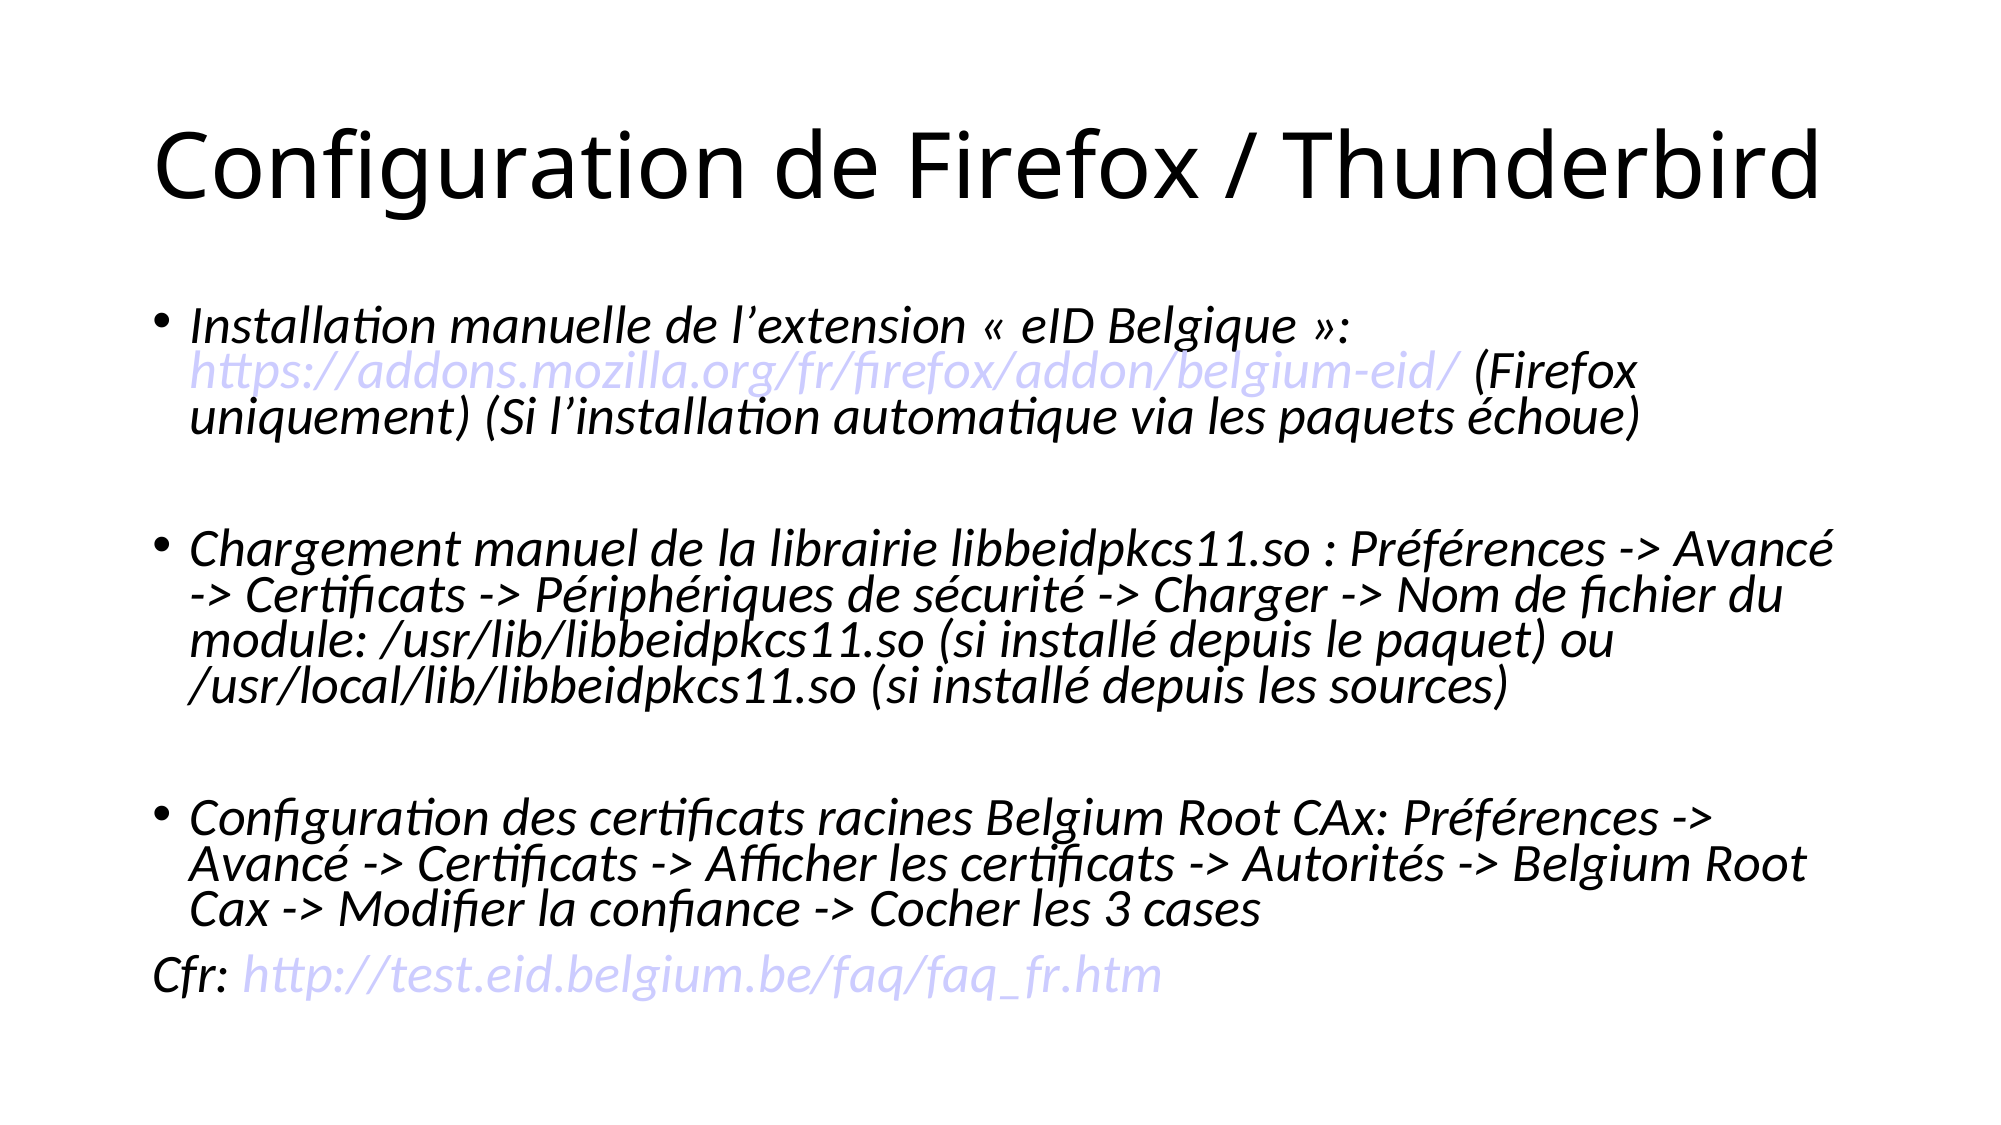

Configuration de Firefox / Thunderbird
Installation manuelle de l’extension « eID Belgique »: https://addons.mozilla.org/fr/firefox/addon/belgium-eid/ (Firefox uniquement) (Si l’installation automatique via les paquets échoue)
Chargement manuel de la librairie libbeidpkcs11.so : Préférences -> Avancé -> Certificats -> Périphériques de sécurité -> Charger -> Nom de fichier du module: /usr/lib/libbeidpkcs11.so (si installé depuis le paquet) ou /usr/local/lib/libbeidpkcs11.so (si installé depuis les sources)
Configuration des certificats racines Belgium Root CAx: Préférences -> Avancé -> Certificats -> Afficher les certificats -> Autorités -> Belgium Root Cax -> Modifier la confiance -> Cocher les 3 cases
Cfr: http://test.eid.belgium.be/faq/faq_fr.htm